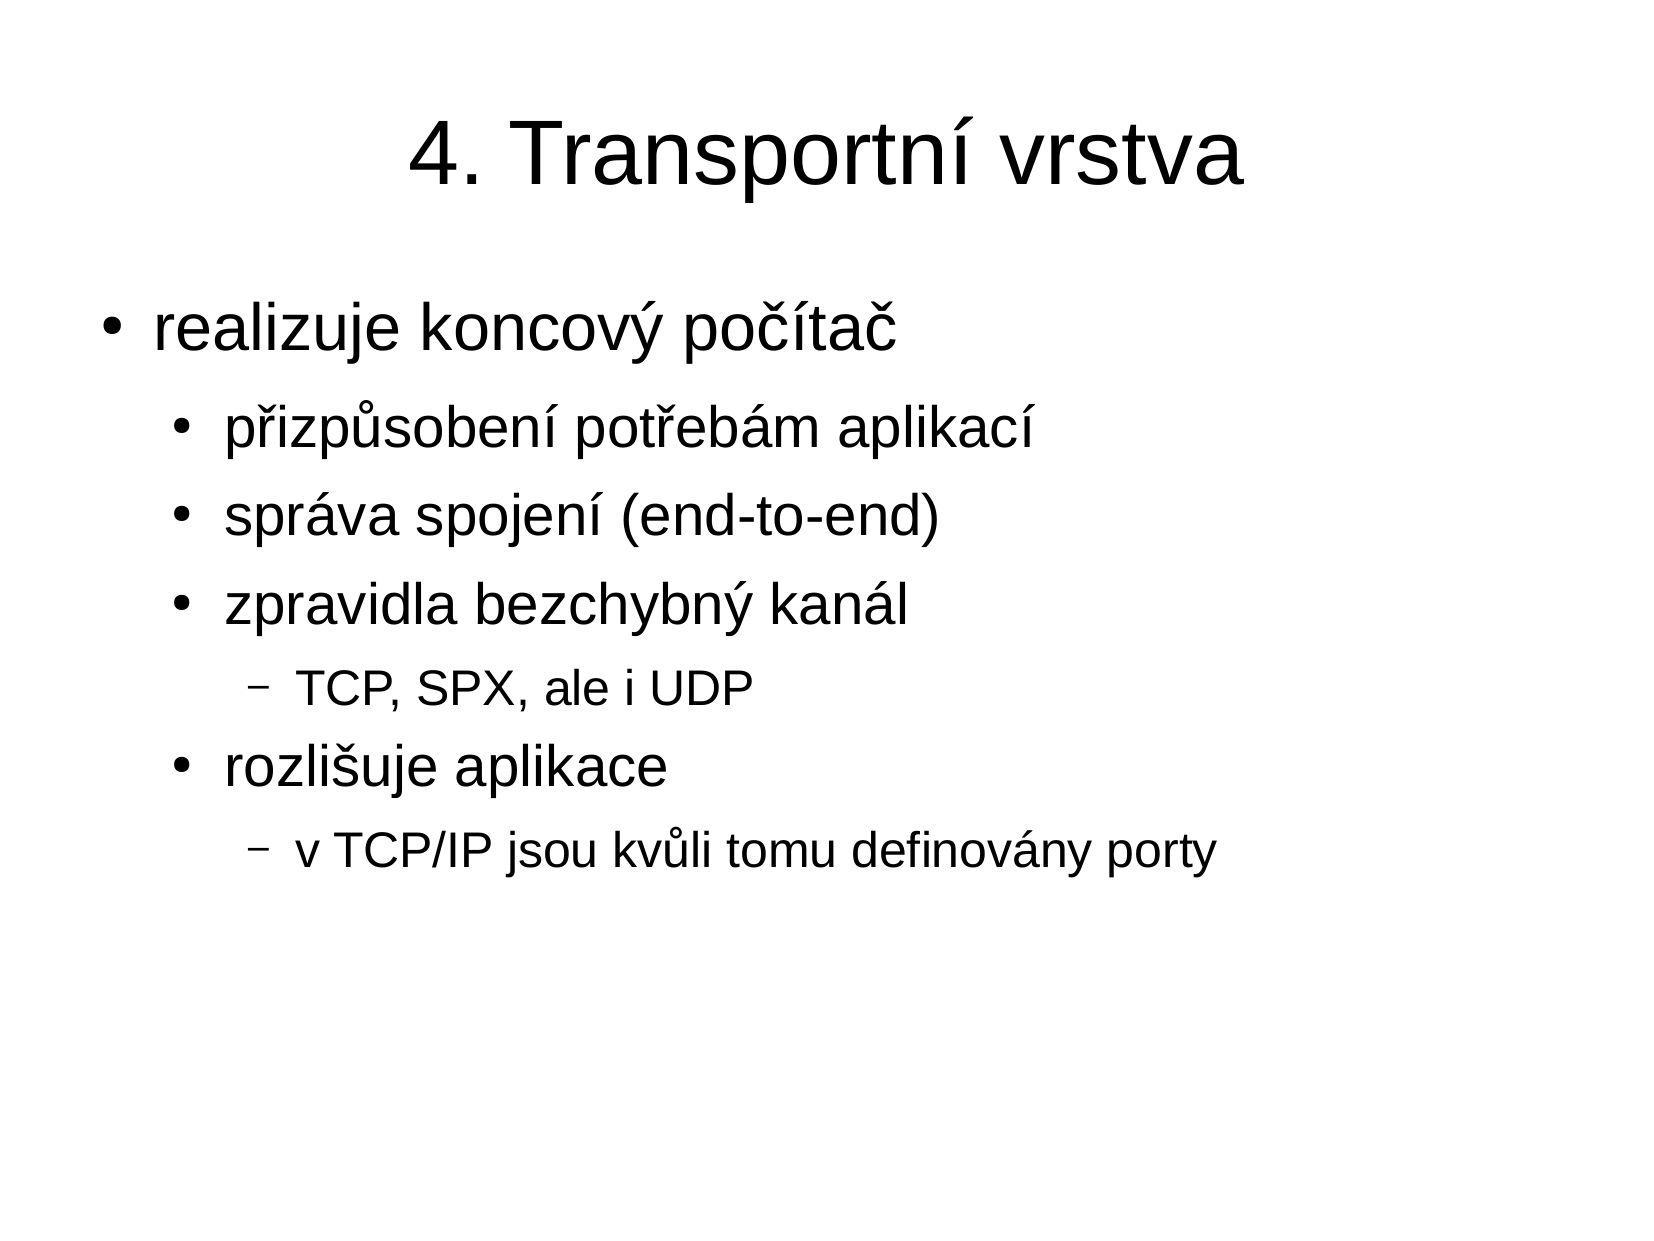

# 4. Transportní vrstva
realizuje koncový počítač
přizpůsobení potřebám aplikací
správa spojení (end-to-end)
zpravidla bezchybný kanál
TCP, SPX, ale i UDP
rozlišuje aplikace
v TCP/IP jsou kvůli tomu definovány porty